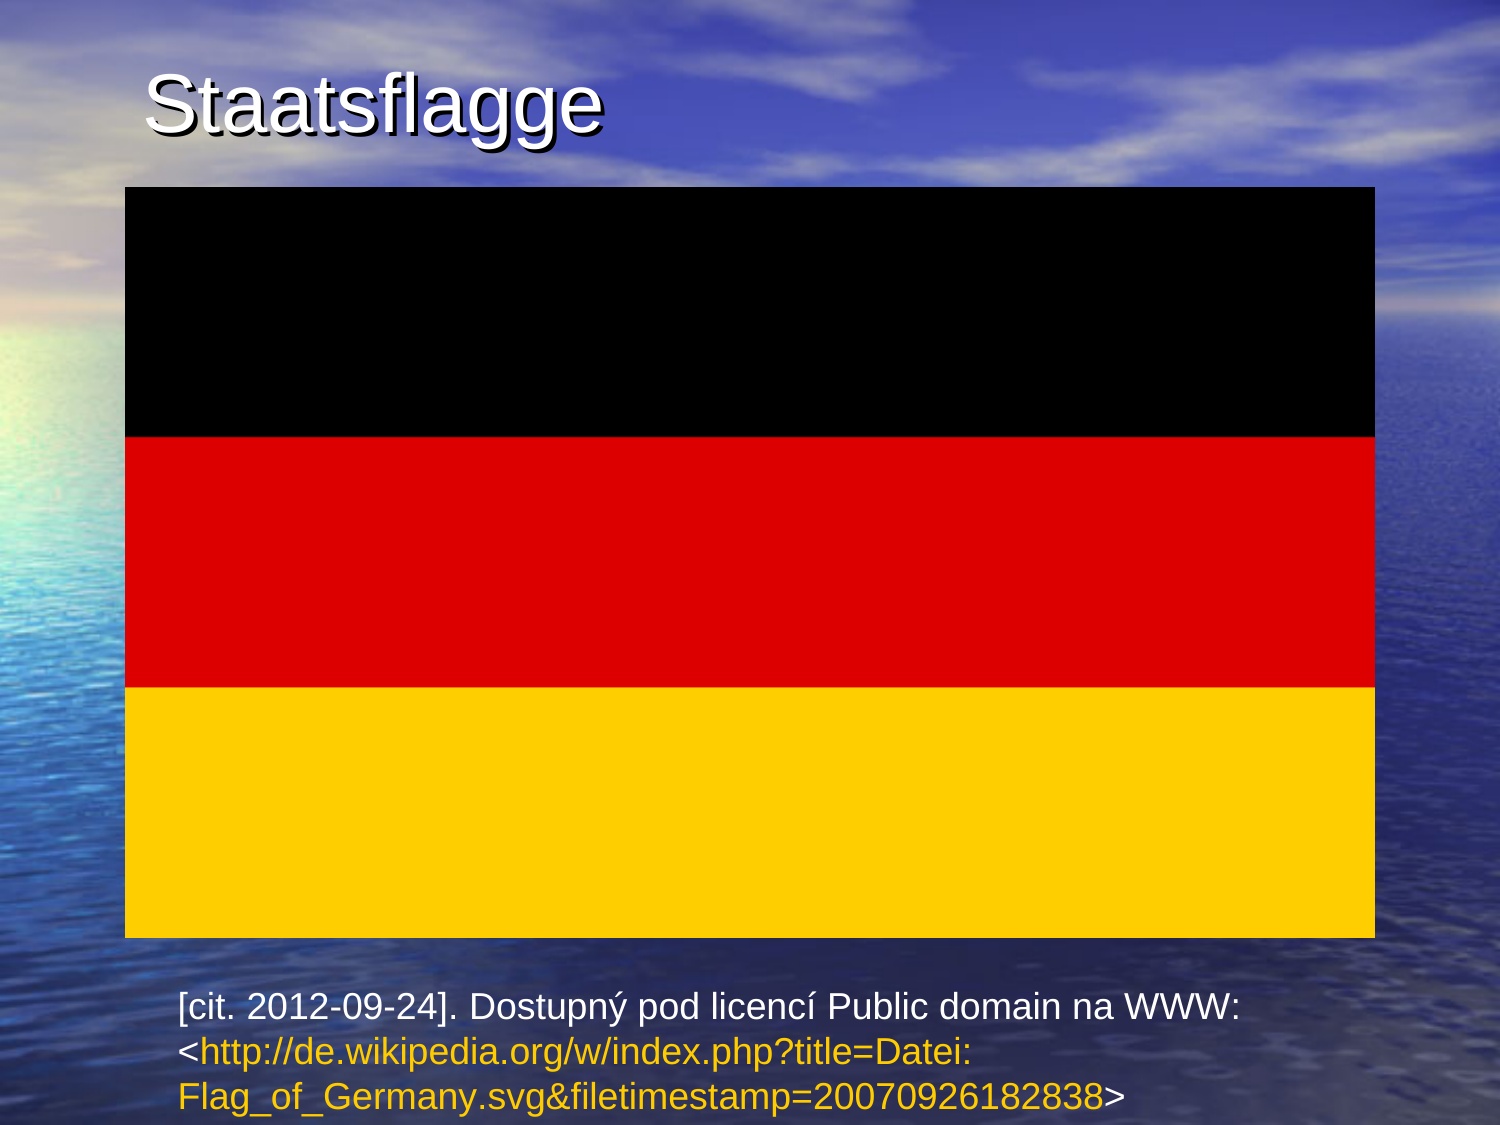

Staatsflagge
[cit. 2012-09-24]. Dostupný pod licencí Public domain na WWW:
<http://de.wikipedia.org/w/index.php?title=Datei:
Flag_of_Germany.svg&filetimestamp=20070926182838>